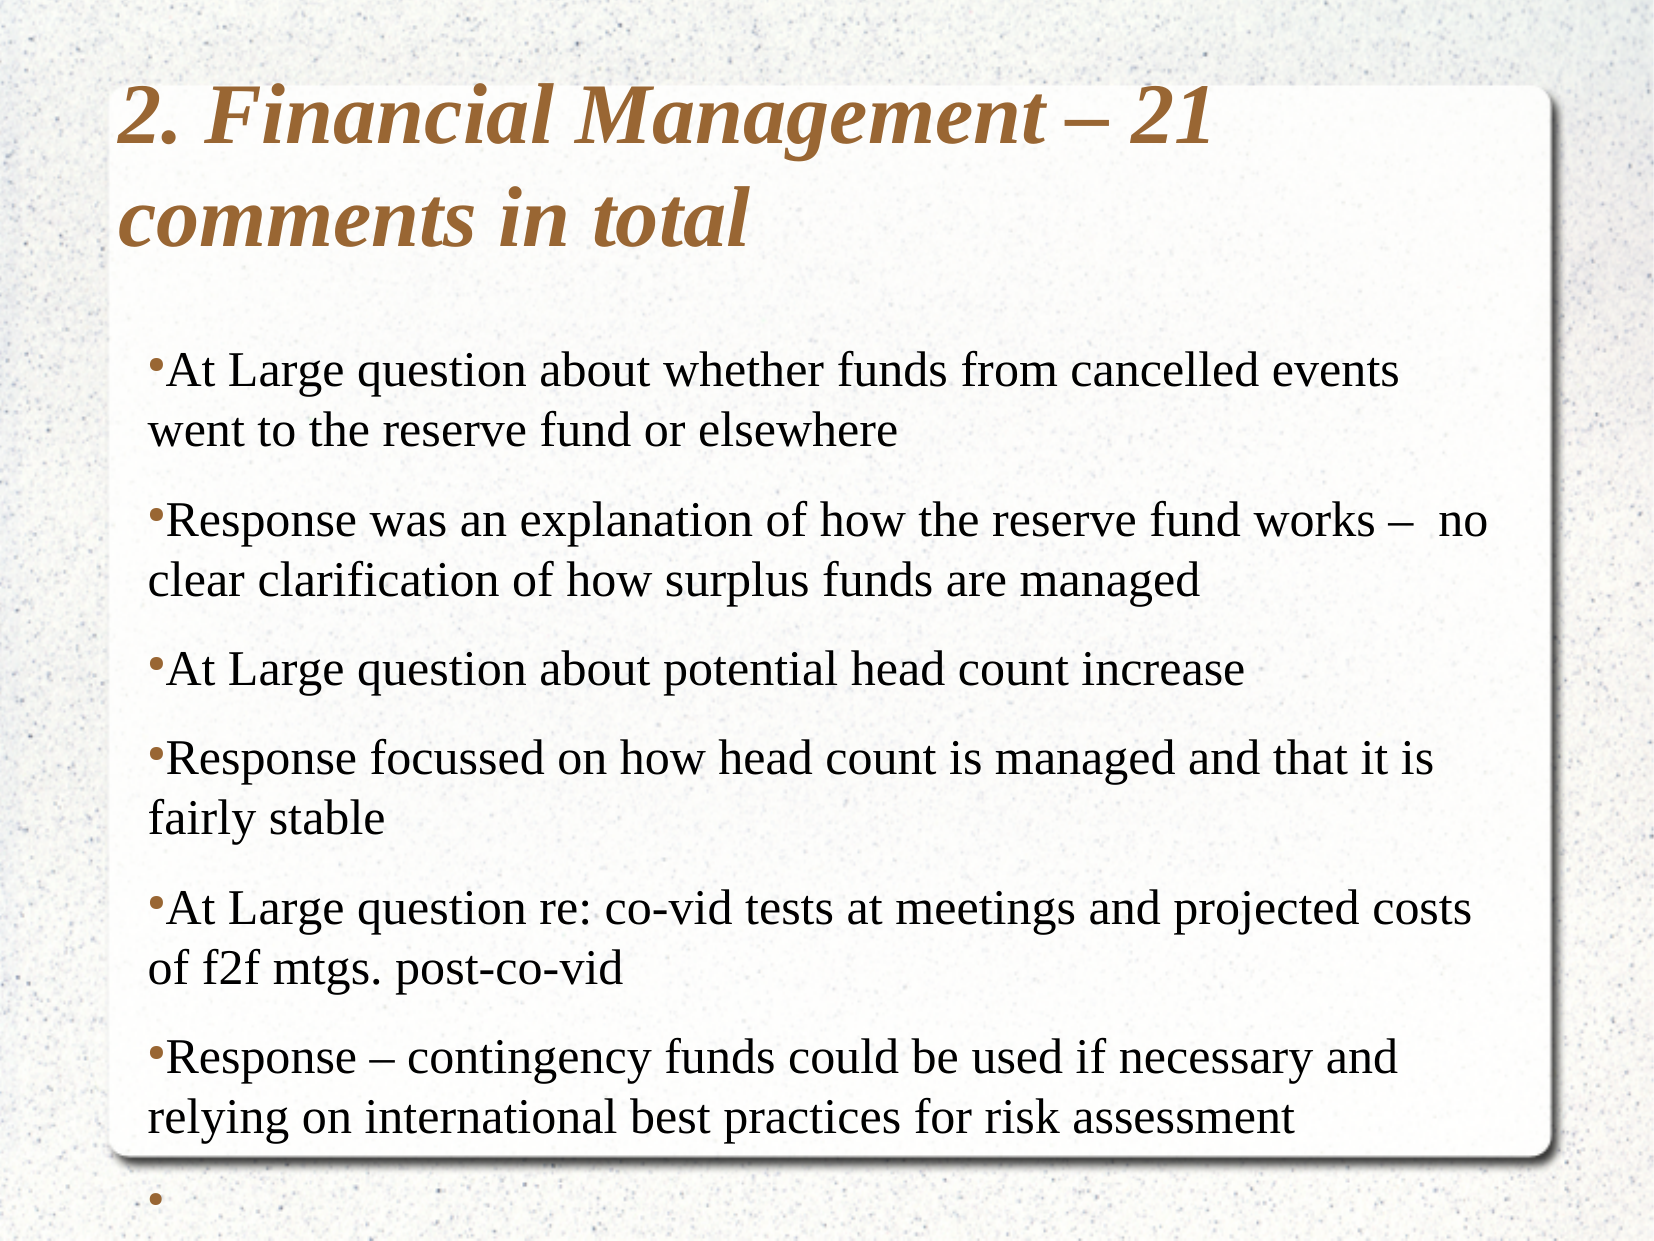

# 2. Financial Management – 21 comments in total
At Large question about whether funds from cancelled events went to the reserve fund or elsewhere
Response was an explanation of how the reserve fund works – no clear clarification of how surplus funds are managed
At Large question about potential head count increase
Response focussed on how head count is managed and that it is fairly stable
At Large question re: co-vid tests at meetings and projected costs of f2f mtgs. post-co-vid
Response – contingency funds could be used if necessary and relying on international best practices for risk assessment